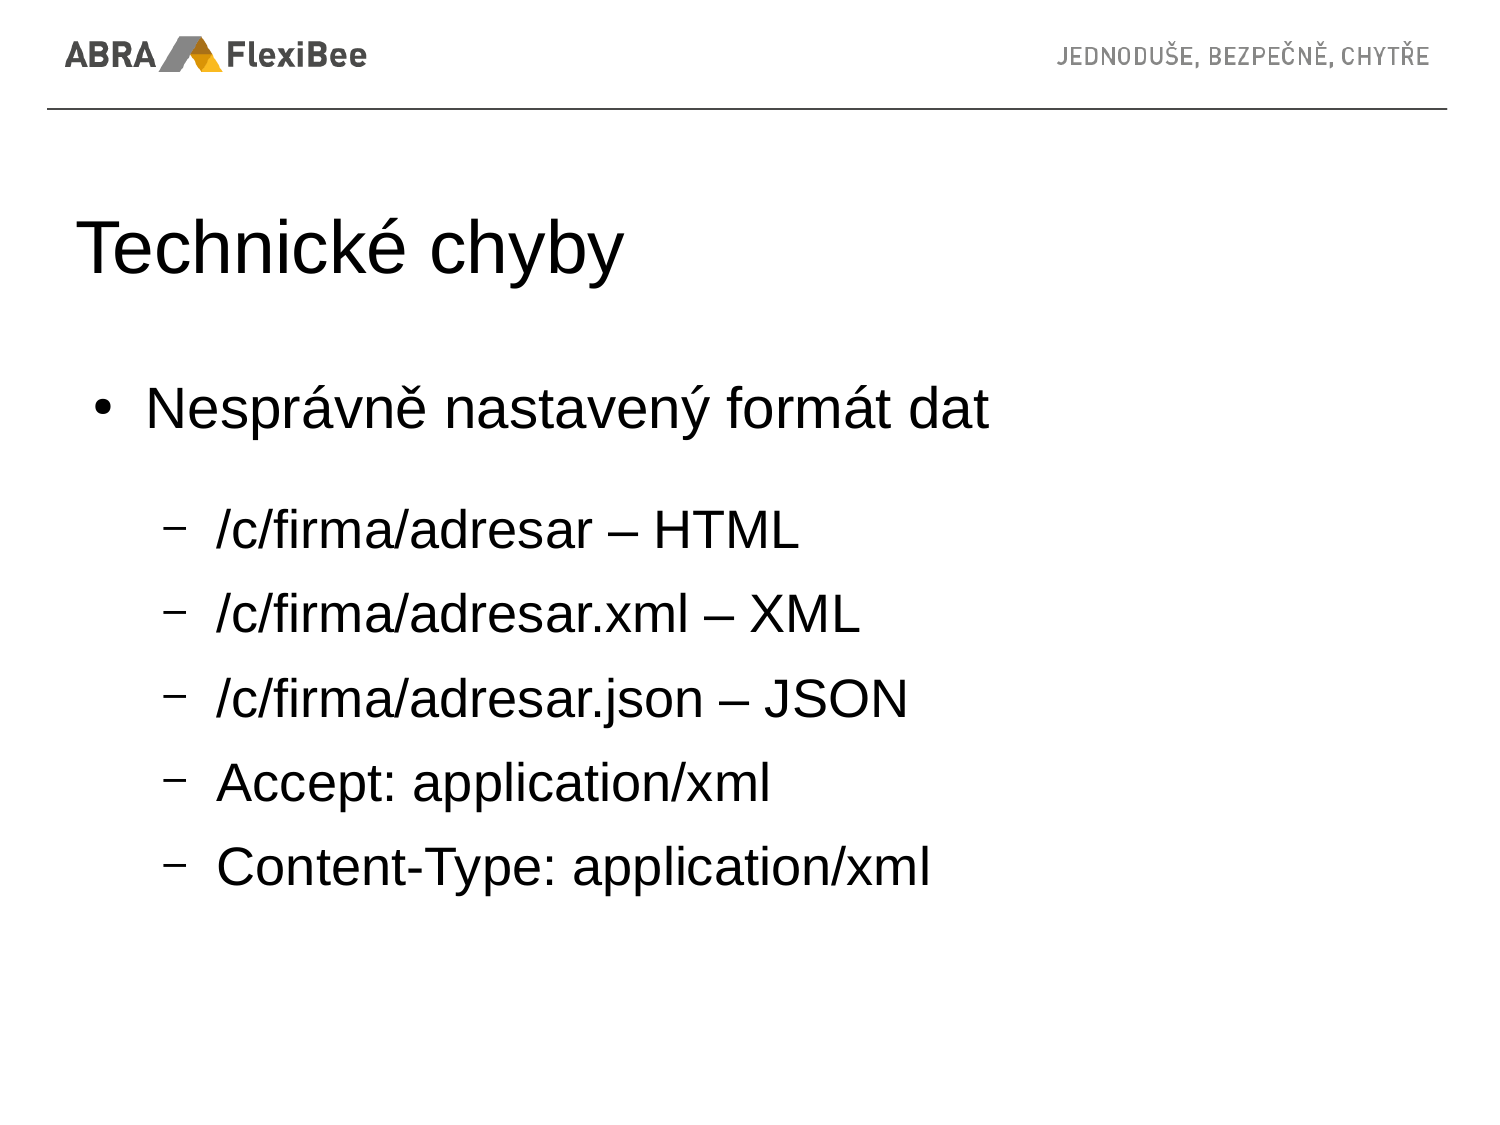

# Technické chyby
Nesprávně nastavený formát dat
/c/firma/adresar – HTML
/c/firma/adresar.xml – XML
/c/firma/adresar.json – JSON
Accept: application/xml
Content-Type: application/xml